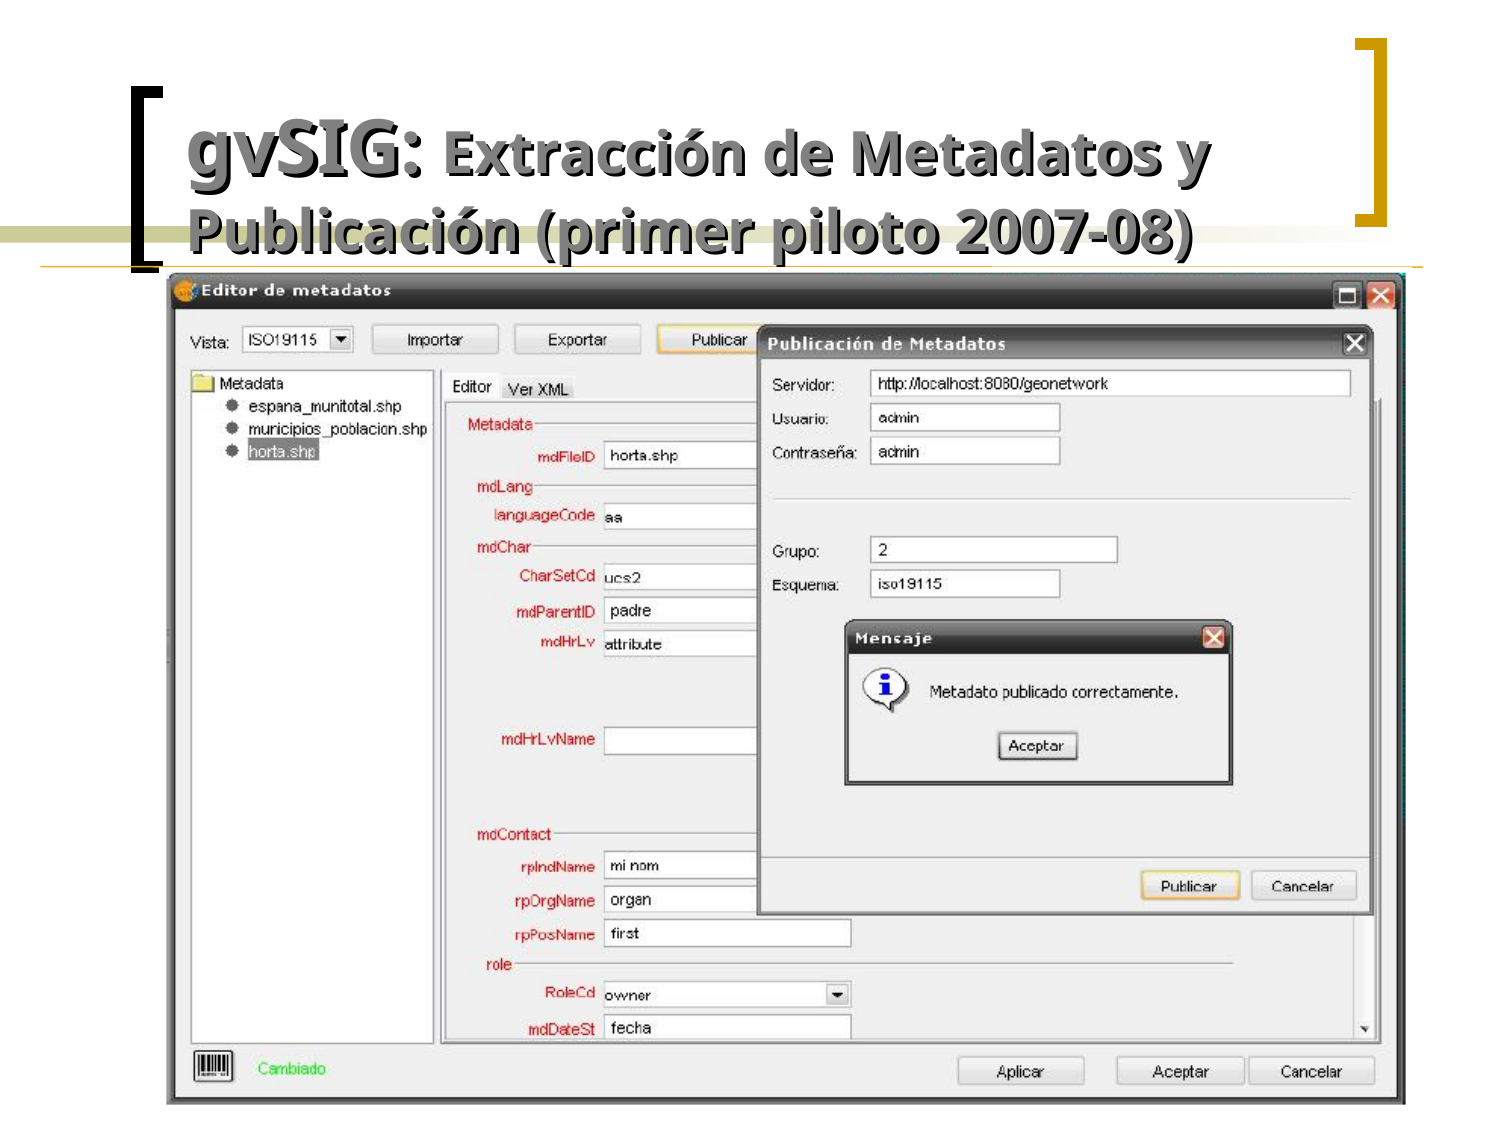

gvSIG: Extracción de Metadatos y Publicación (primer piloto 2007-08)